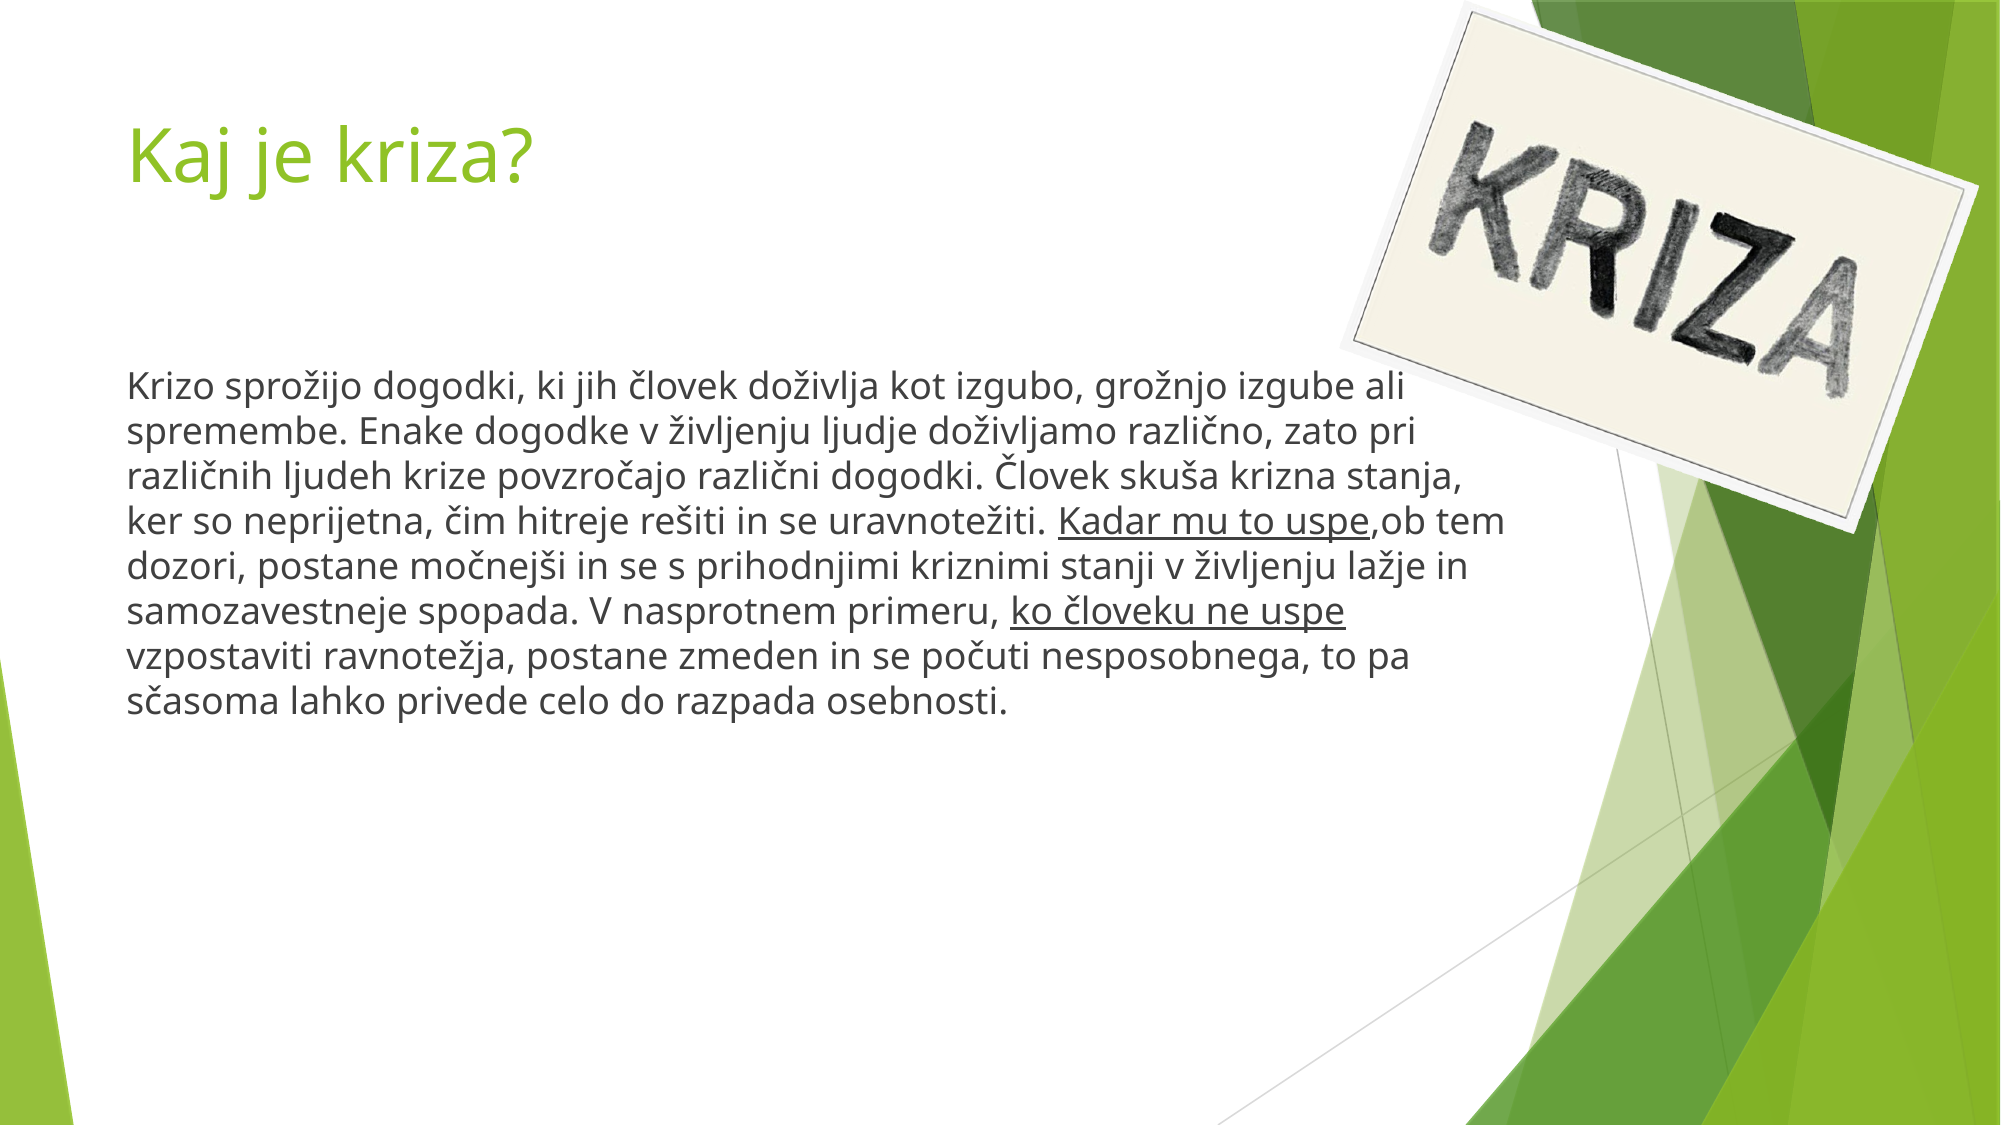

# Kaj je kriza?
Krizo sprožijo dogodki, ki jih človek doživlja kot izgubo, grožnjo izgube ali spremembe. Enake dogodke v življenju ljudje doživljamo različno, zato pri različnih ljudeh krize povzročajo različni dogodki. Človek skuša krizna stanja, ker so neprijetna, čim hitreje rešiti in se uravnotežiti. Kadar mu to uspe,ob tem dozori, postane močnejši in se s prihodnjimi kriznimi stanji v življenju lažje in samozavestneje spopada. V nasprotnem primeru, ko človeku ne uspe vzpostaviti ravnotežja, postane zmeden in se počuti nesposobnega, to pa sčasoma lahko privede celo do razpada osebnosti.